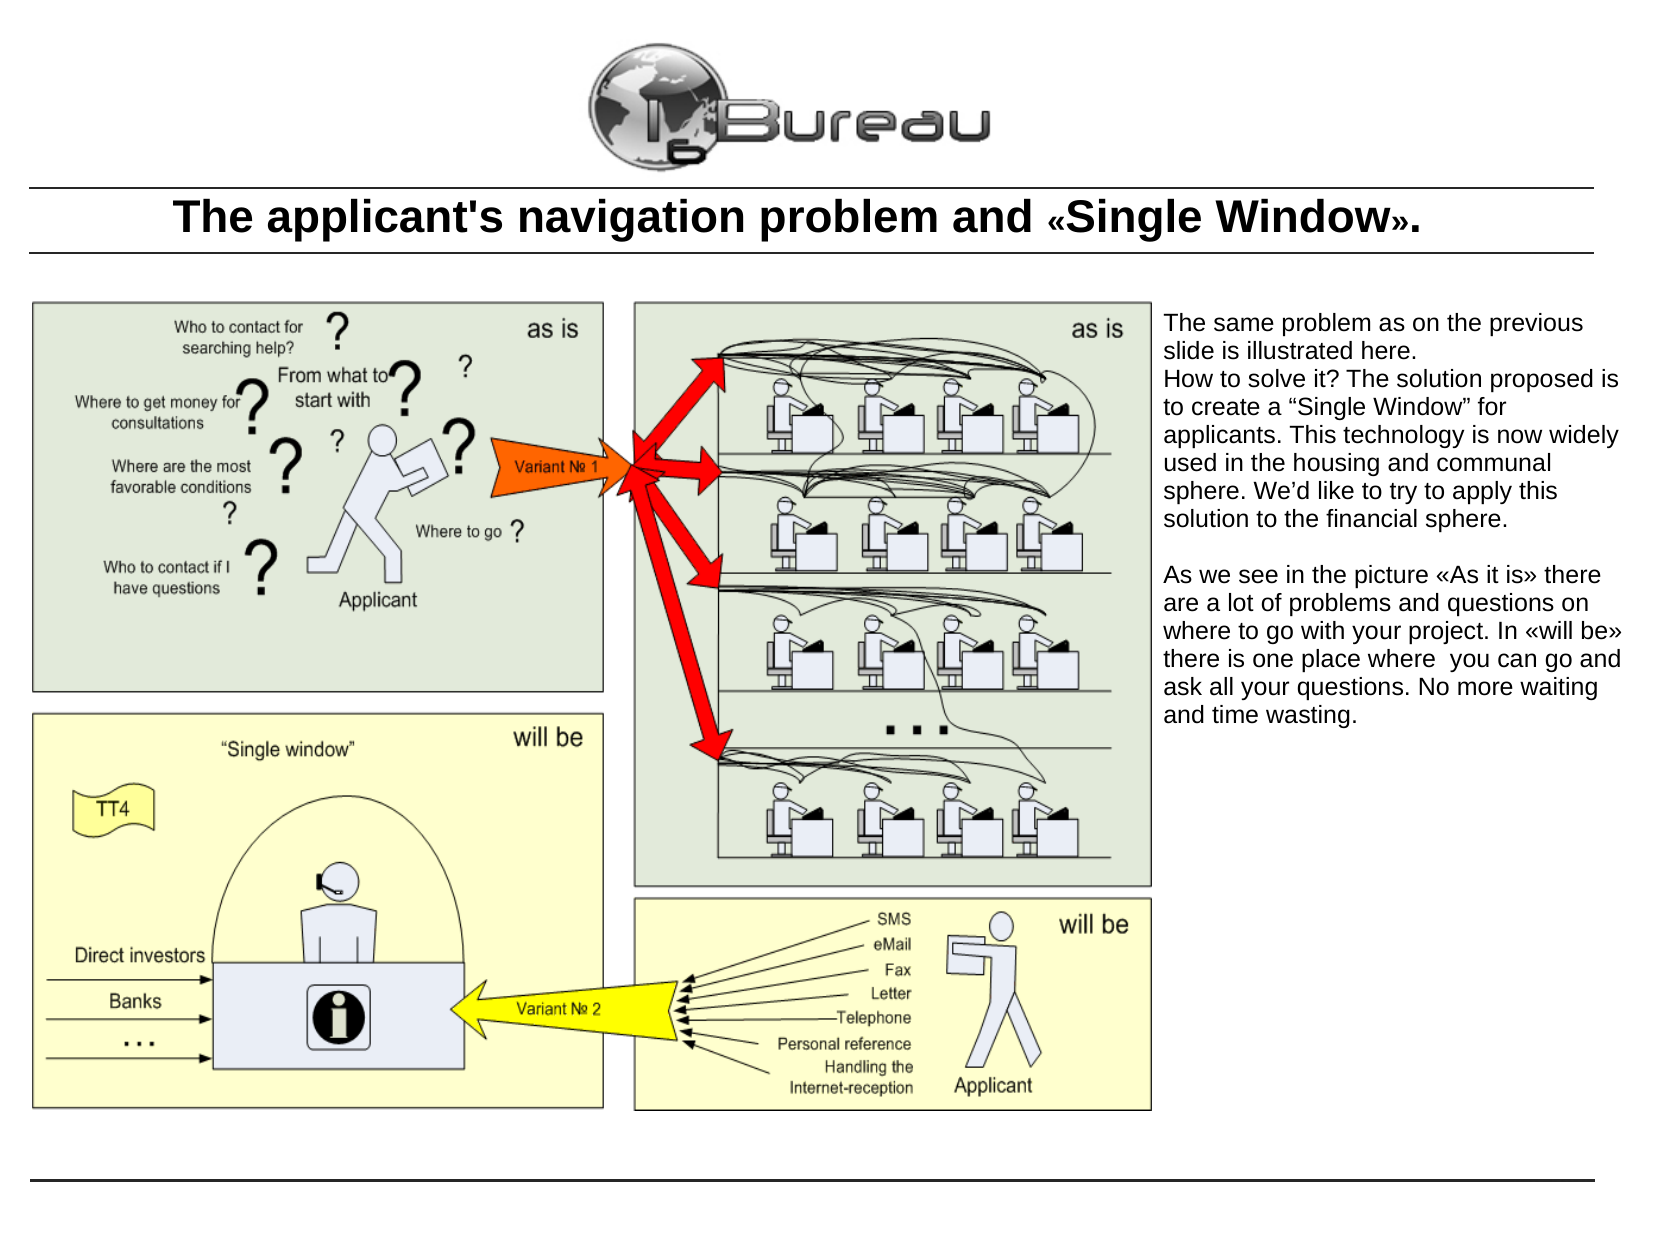

# The applicant's navigation problem and «Single Window».
The same problem as on the previous slide is illustrated here.
How to solve it? The solution proposed is to create a “Single Window” for applicants. This technology is now widely used in the housing and communal sphere. We’d like to try to apply this solution to the financial sphere.
As we see in the picture «As it is» there are a lot of problems and questions on where to go with your project. In «will be» there is one place where you can go and ask all your questions. No more waiting and time wasting.